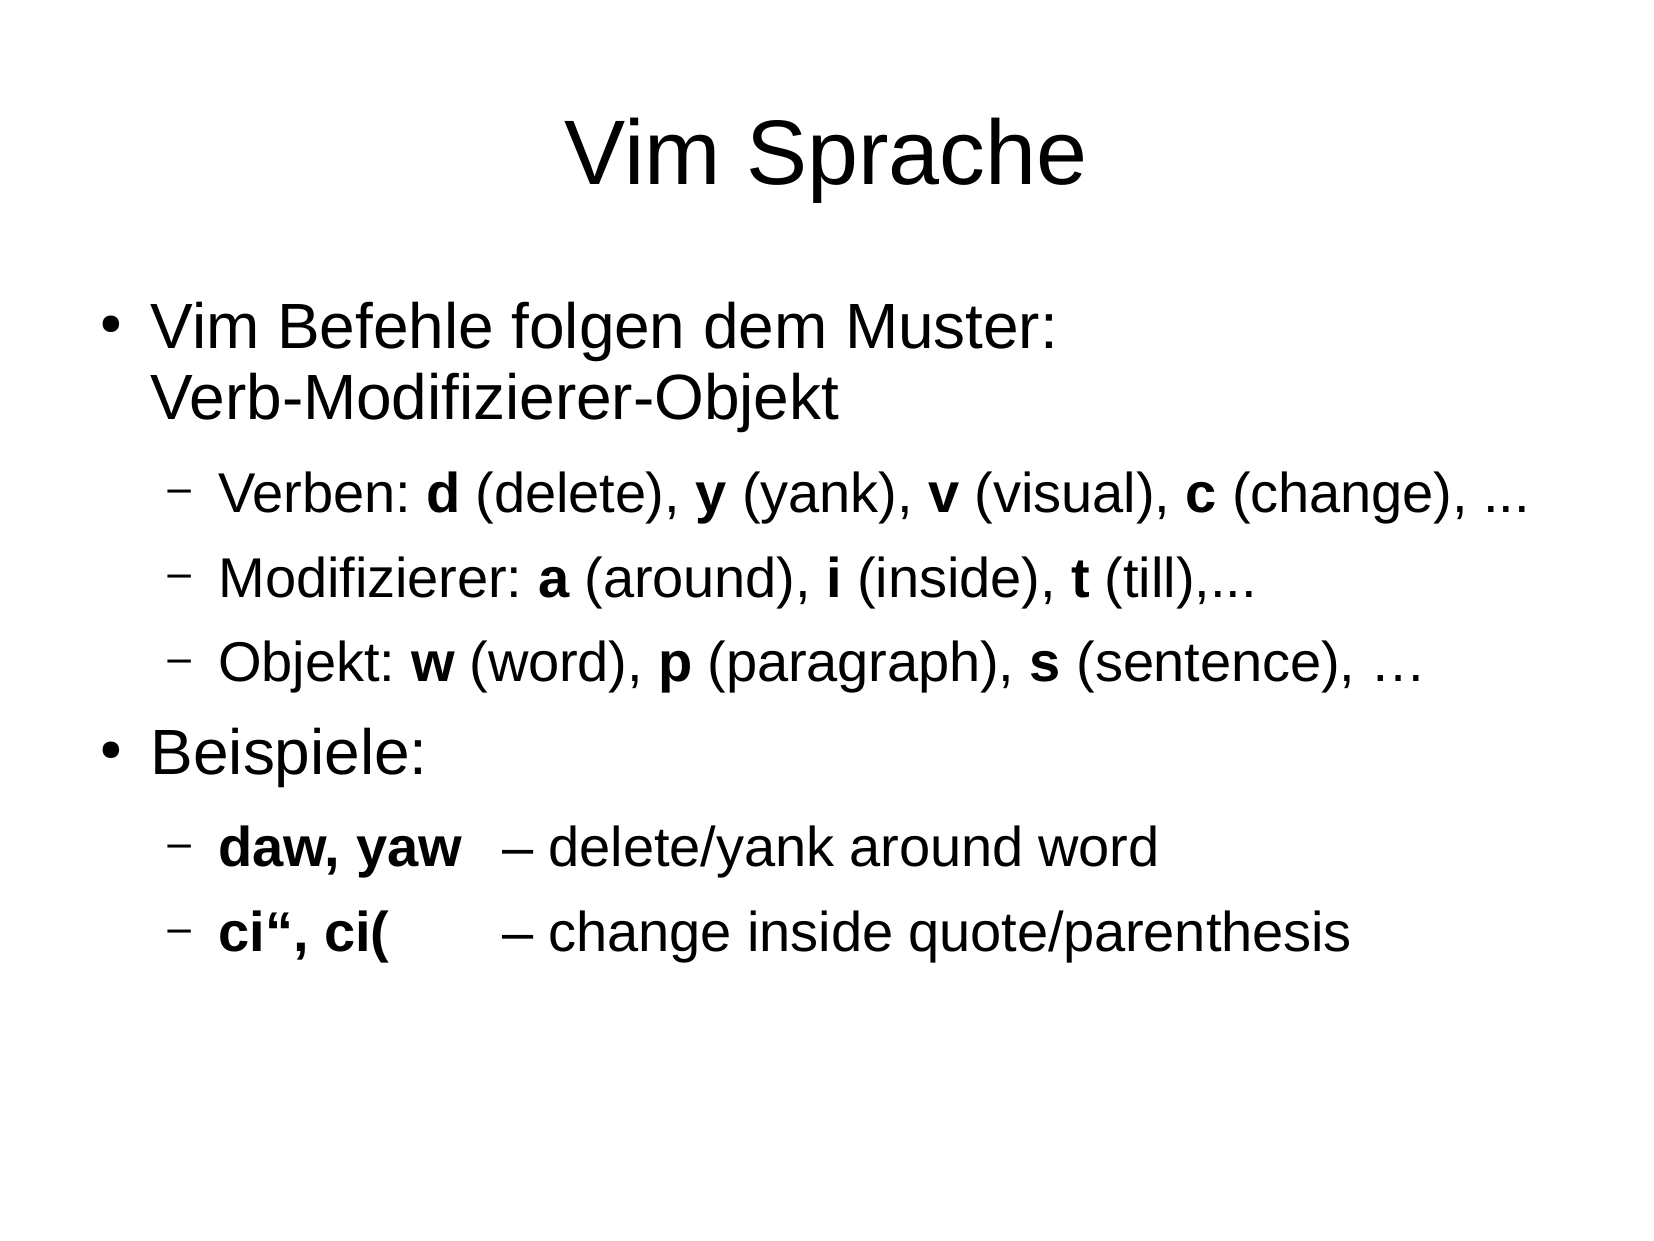

# Vim Sprache
Vim Befehle folgen dem Muster:
Verb-Modifizierer-Objekt
Verben: d (delete), y (yank), v (visual), c (change), ...
Modifizierer: a (around), i (inside), t (till),...
Objekt: w (word), p (paragraph), s (sentence), …
Beispiele:
daw, yaw 	– delete/yank around word
ci“, ci( 		– change inside quote/parenthesis